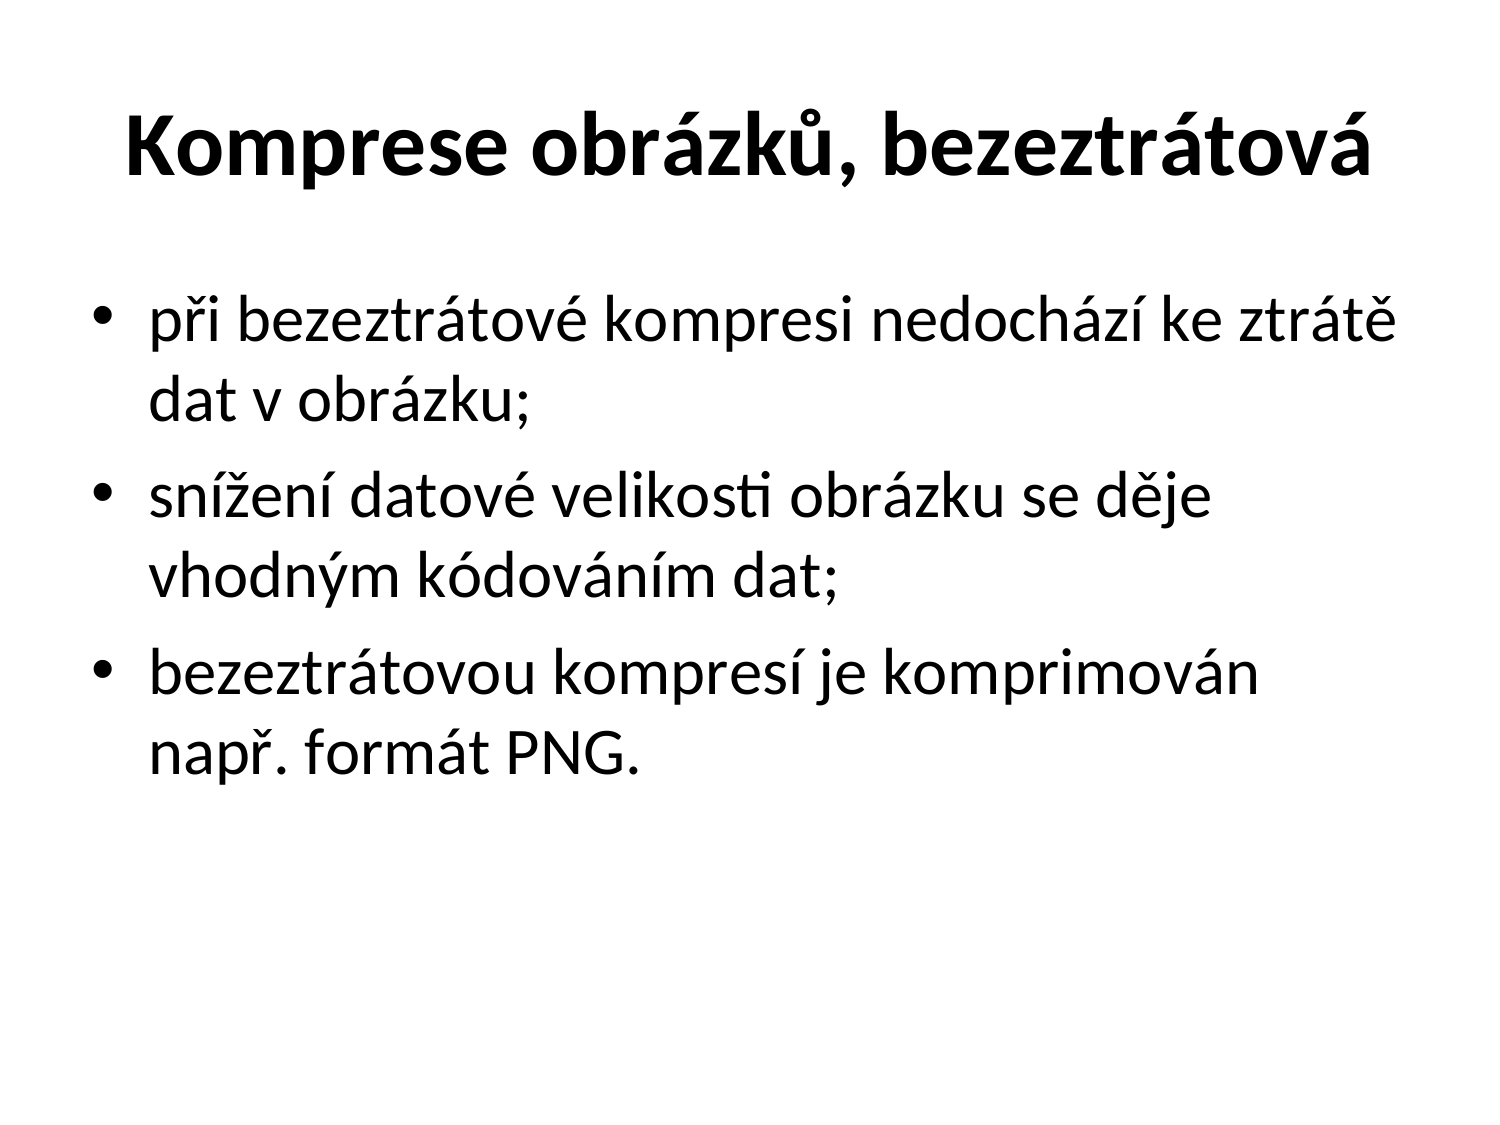

# Komprese obrázků, bezeztrátová
při bezeztrátové kompresi nedochází ke ztrátě dat v obrázku;
snížení datové velikosti obrázku se děje vhodným kódováním dat;
bezeztrátovou kompresí je komprimován např. formát PNG.